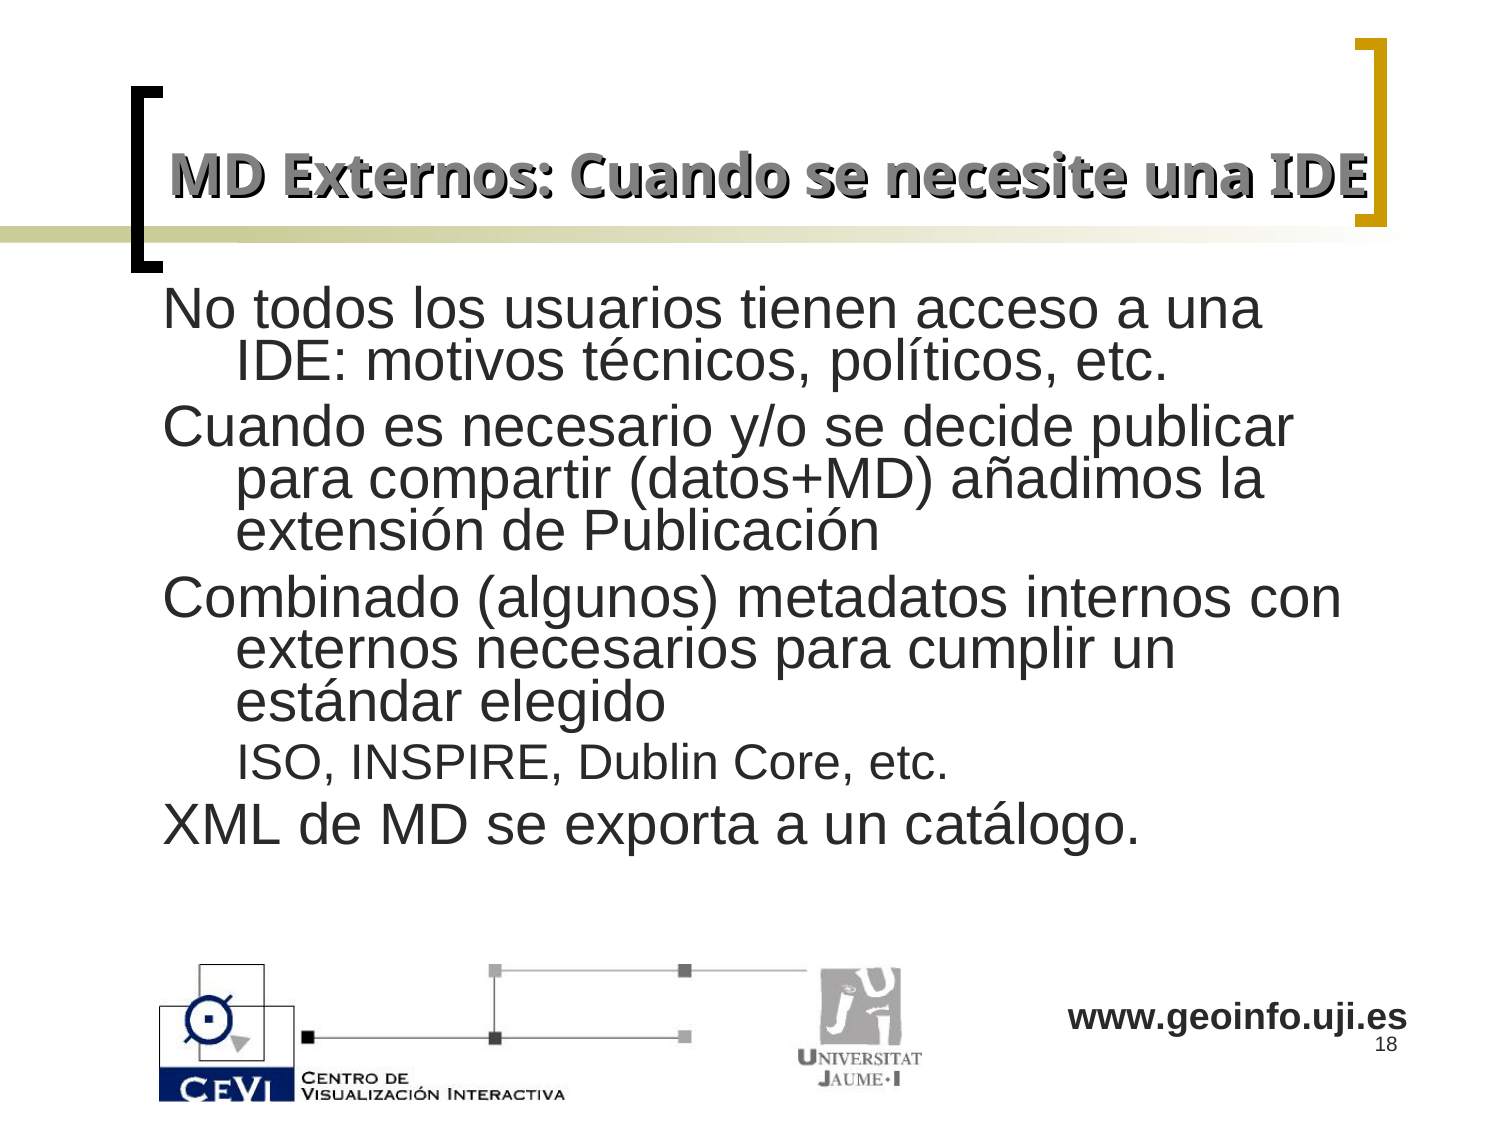

# MD Externos: Cuando se necesite una IDE
No todos los usuarios tienen acceso a una IDE: motivos técnicos, políticos, etc.
Cuando es necesario y/o se decide publicar para compartir (datos+MD) añadimos la extensión de Publicación
Combinado (algunos) metadatos internos con externos necesarios para cumplir un estándar elegido
ISO, INSPIRE, Dublin Core, etc.
XML de MD se exporta a un catálogo.
18